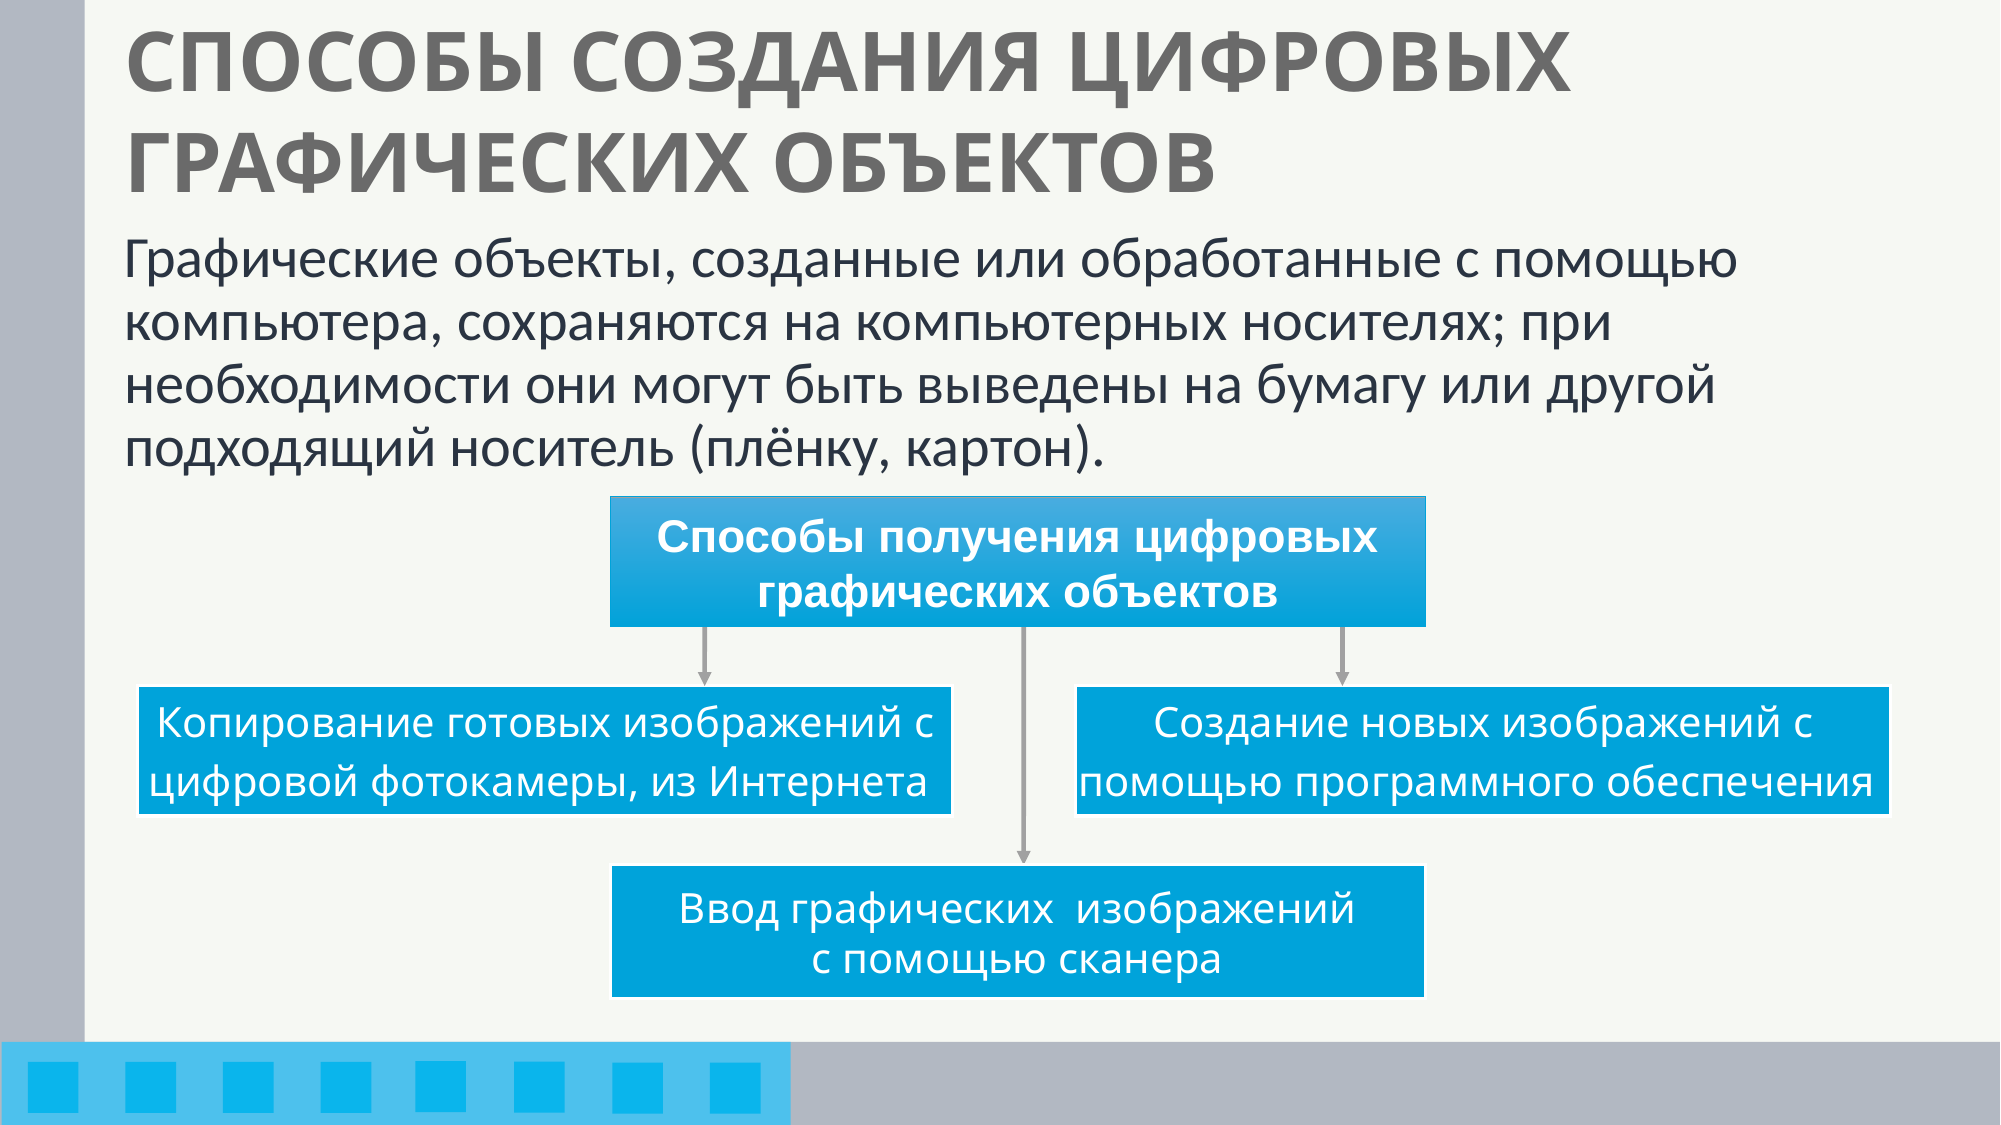

# СПОСОБЫ СОЗДАНИЯ ЦИФРОВЫХ ГРАФИЧЕСКИХ ОБЪЕКТОВ
Графические объекты, созданные или обработанные с помощью компьютера, сохраняются на компьютерных носителях; при необходимости они могут быть выведены на бумагу или другой подходящий носитель (плёнку, картон).
Способы получения цифровых
графических объектов
Копирование готовых изображений с
цифровой фотокамеры, из Интернета
Создание новых изображений с
помощью программного обеспечения
Ввод графических изображений
с помощью сканера